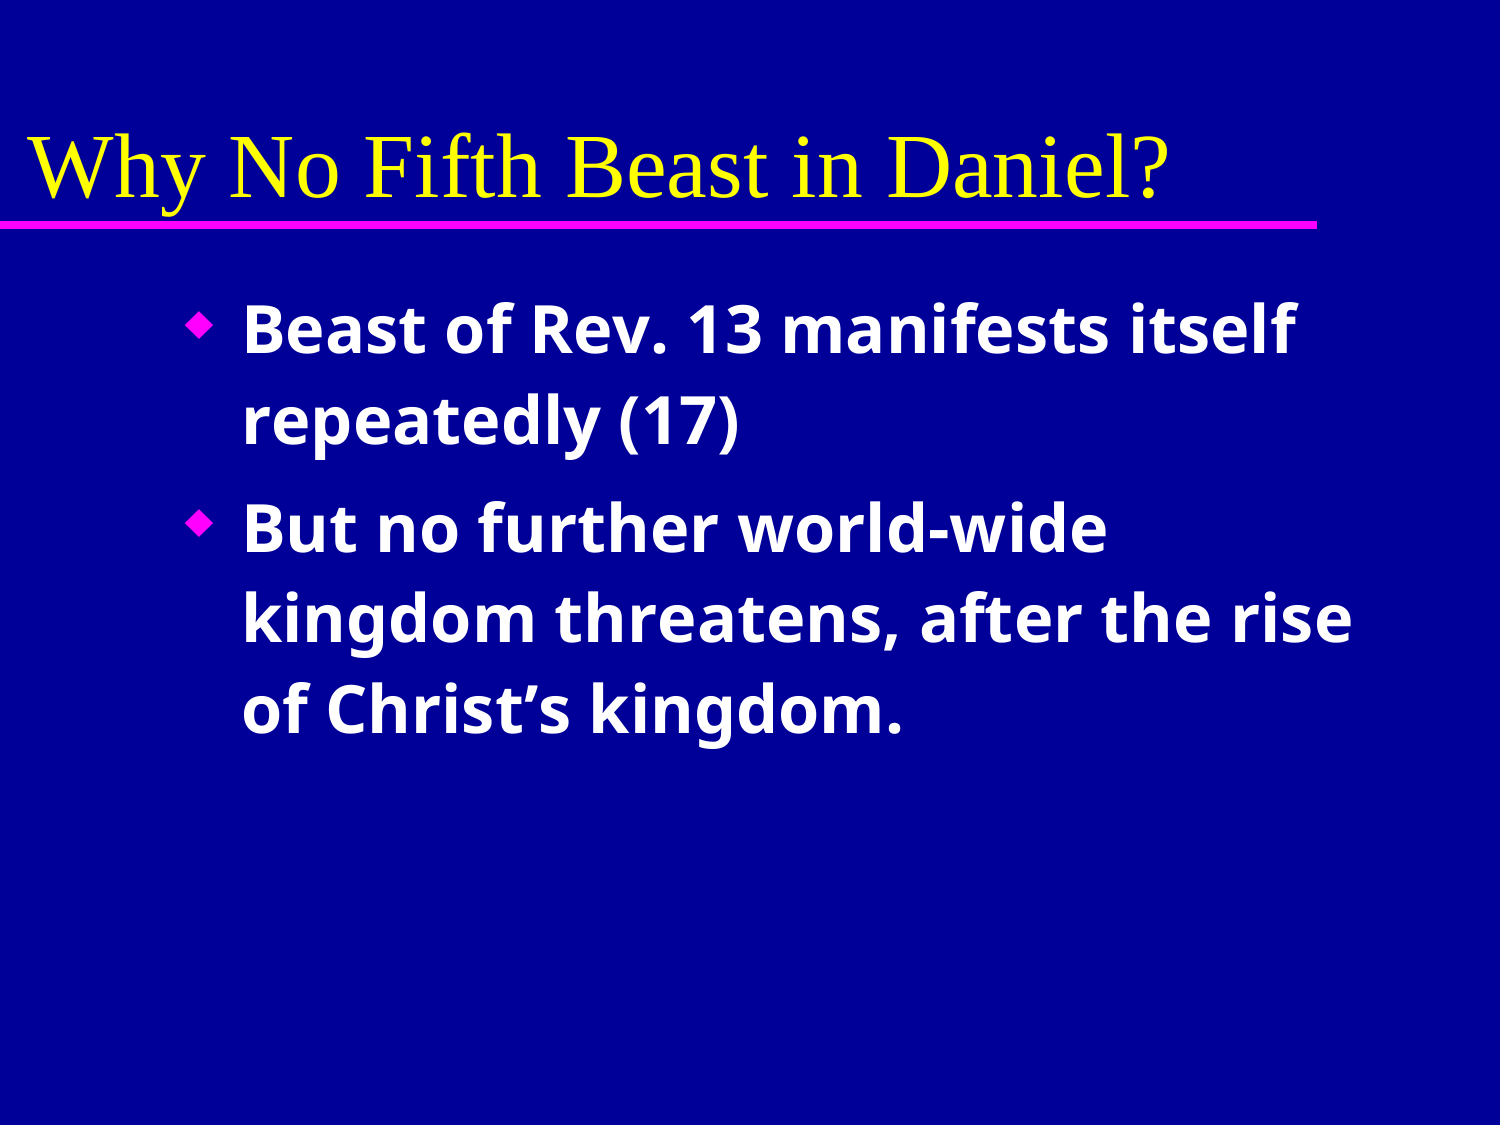

# Why No Fifth Beast in Daniel?
Beast of Rev. 13 manifests itself repeatedly (17)
But no further world-wide kingdom threatens, after the rise of Christ’s kingdom.